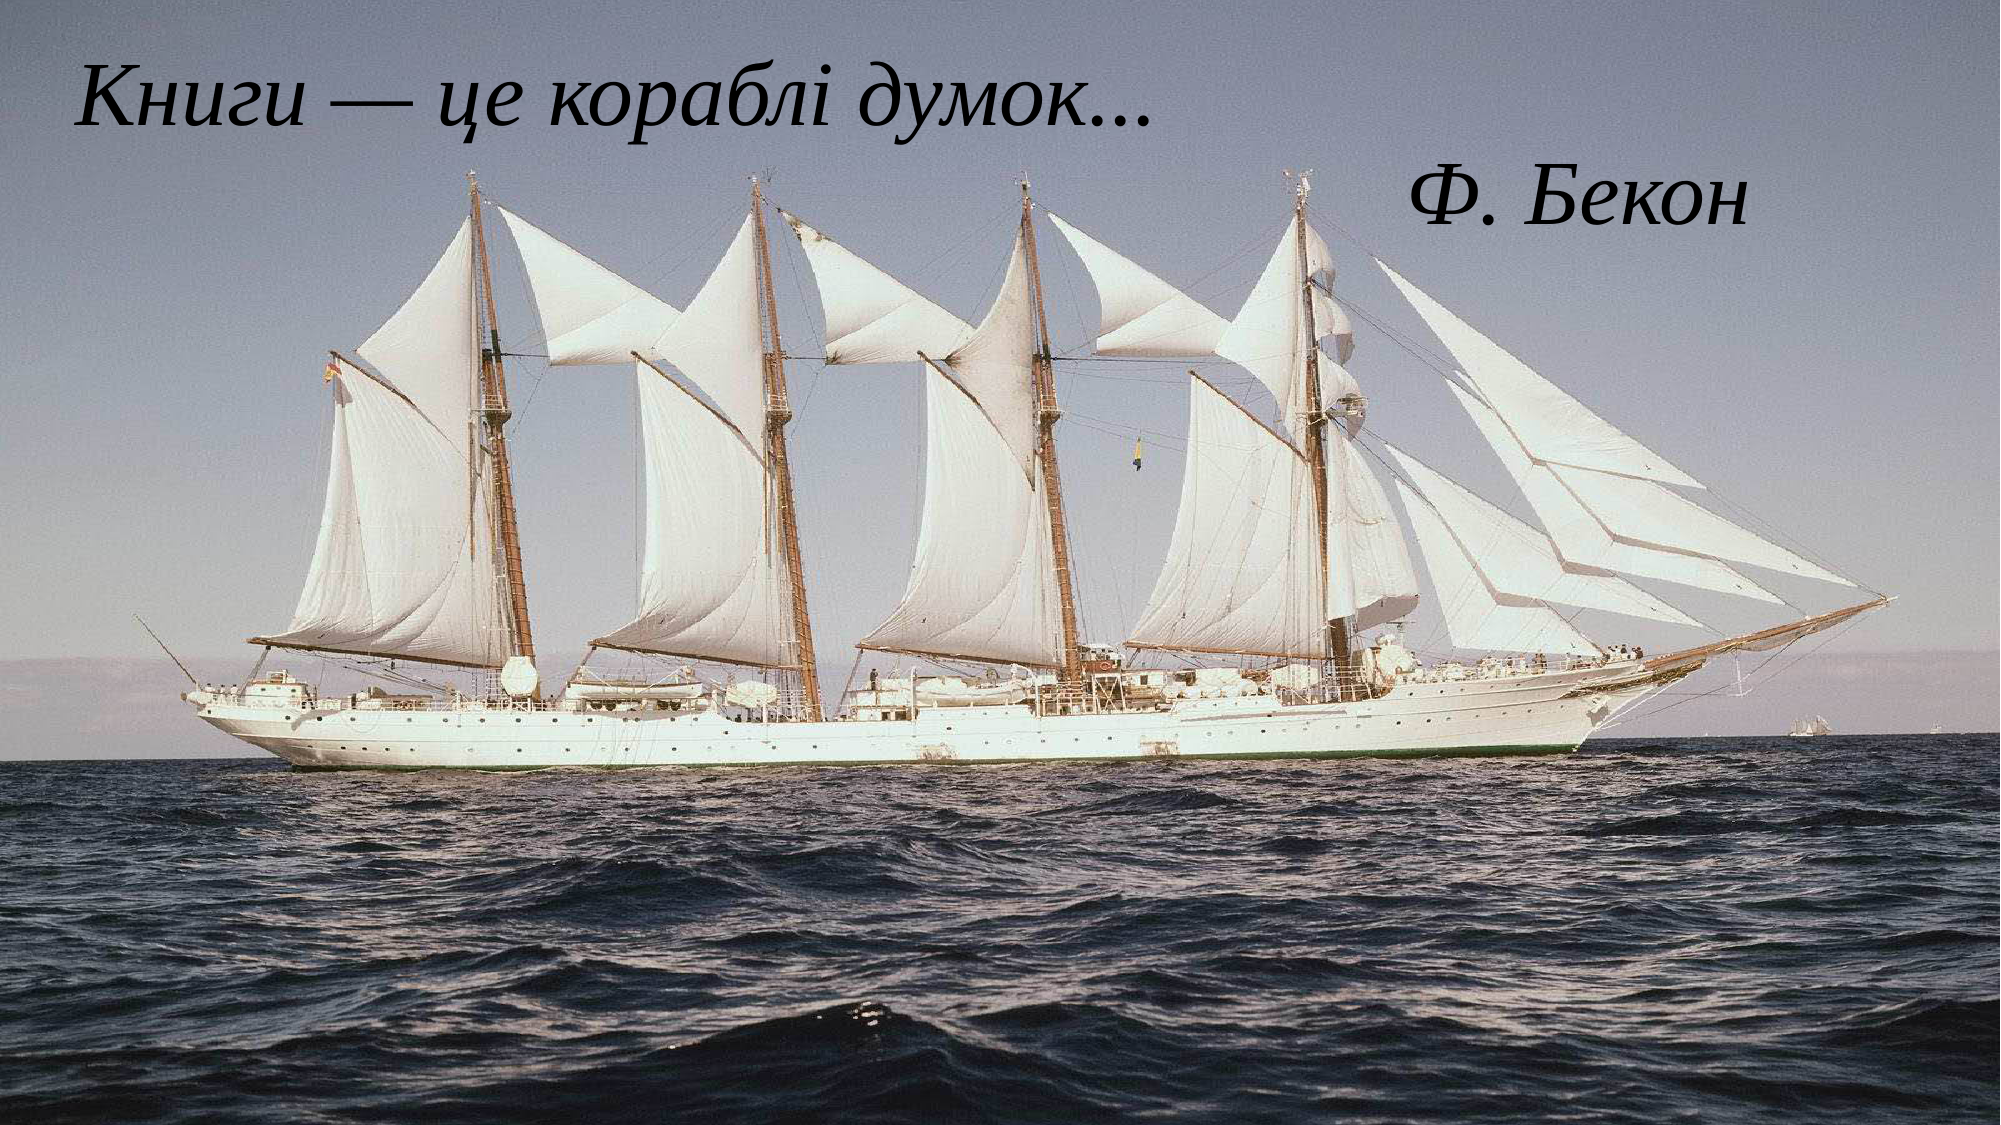

# Книги — це кораблі думок... Ф. Бекон